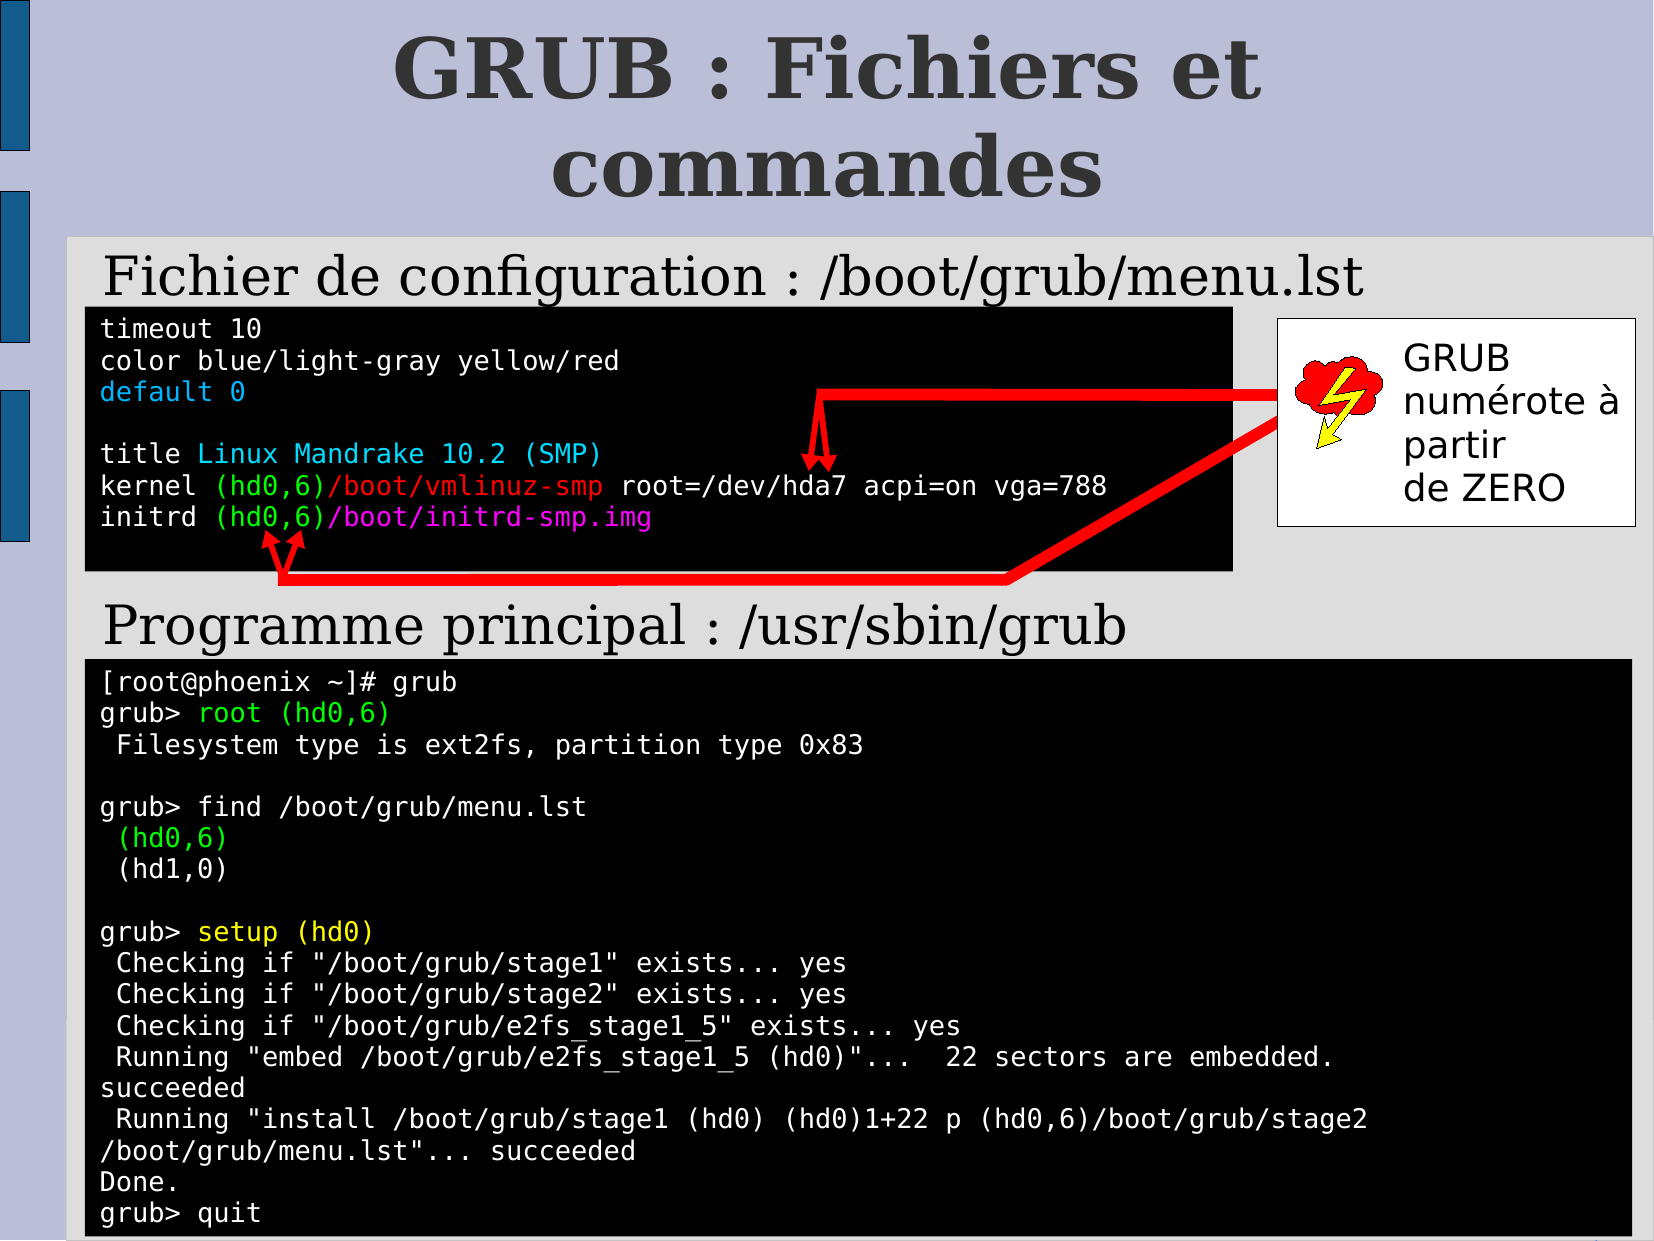

# GRUB : Fichiers et commandes
Fichier de configuration : /boot/grub/menu.lst
timeout 10
color blue/light-gray yellow/red
default 0
title Linux Mandrake 10.2 (SMP)
kernel (hd0,6)/boot/vmlinuz-smp root=/dev/hda7 acpi=on vga=788
initrd (hd0,6)/boot/initrd-smp.img
GRUB
numérote à
partir
de ZERO
Programme principal : /usr/sbin/grub
[root@phoenix ~]# grub
grub> root (hd0,6)
 Filesystem type is ext2fs, partition type 0x83
grub> find /boot/grub/menu.lst
 (hd0,6)
 (hd1,0)
grub> setup (hd0)
 Checking if "/boot/grub/stage1" exists... yes
 Checking if "/boot/grub/stage2" exists... yes
 Checking if "/boot/grub/e2fs_stage1_5" exists... yes
 Running "embed /boot/grub/e2fs_stage1_5 (hd0)"... 22 sectors are embedded.
succeeded
 Running "install /boot/grub/stage1 (hd0) (hd0)1+22 p (hd0,6)/boot/grub/stage2 /boot/grub/menu.lst"... succeeded
Done.
grub> quit